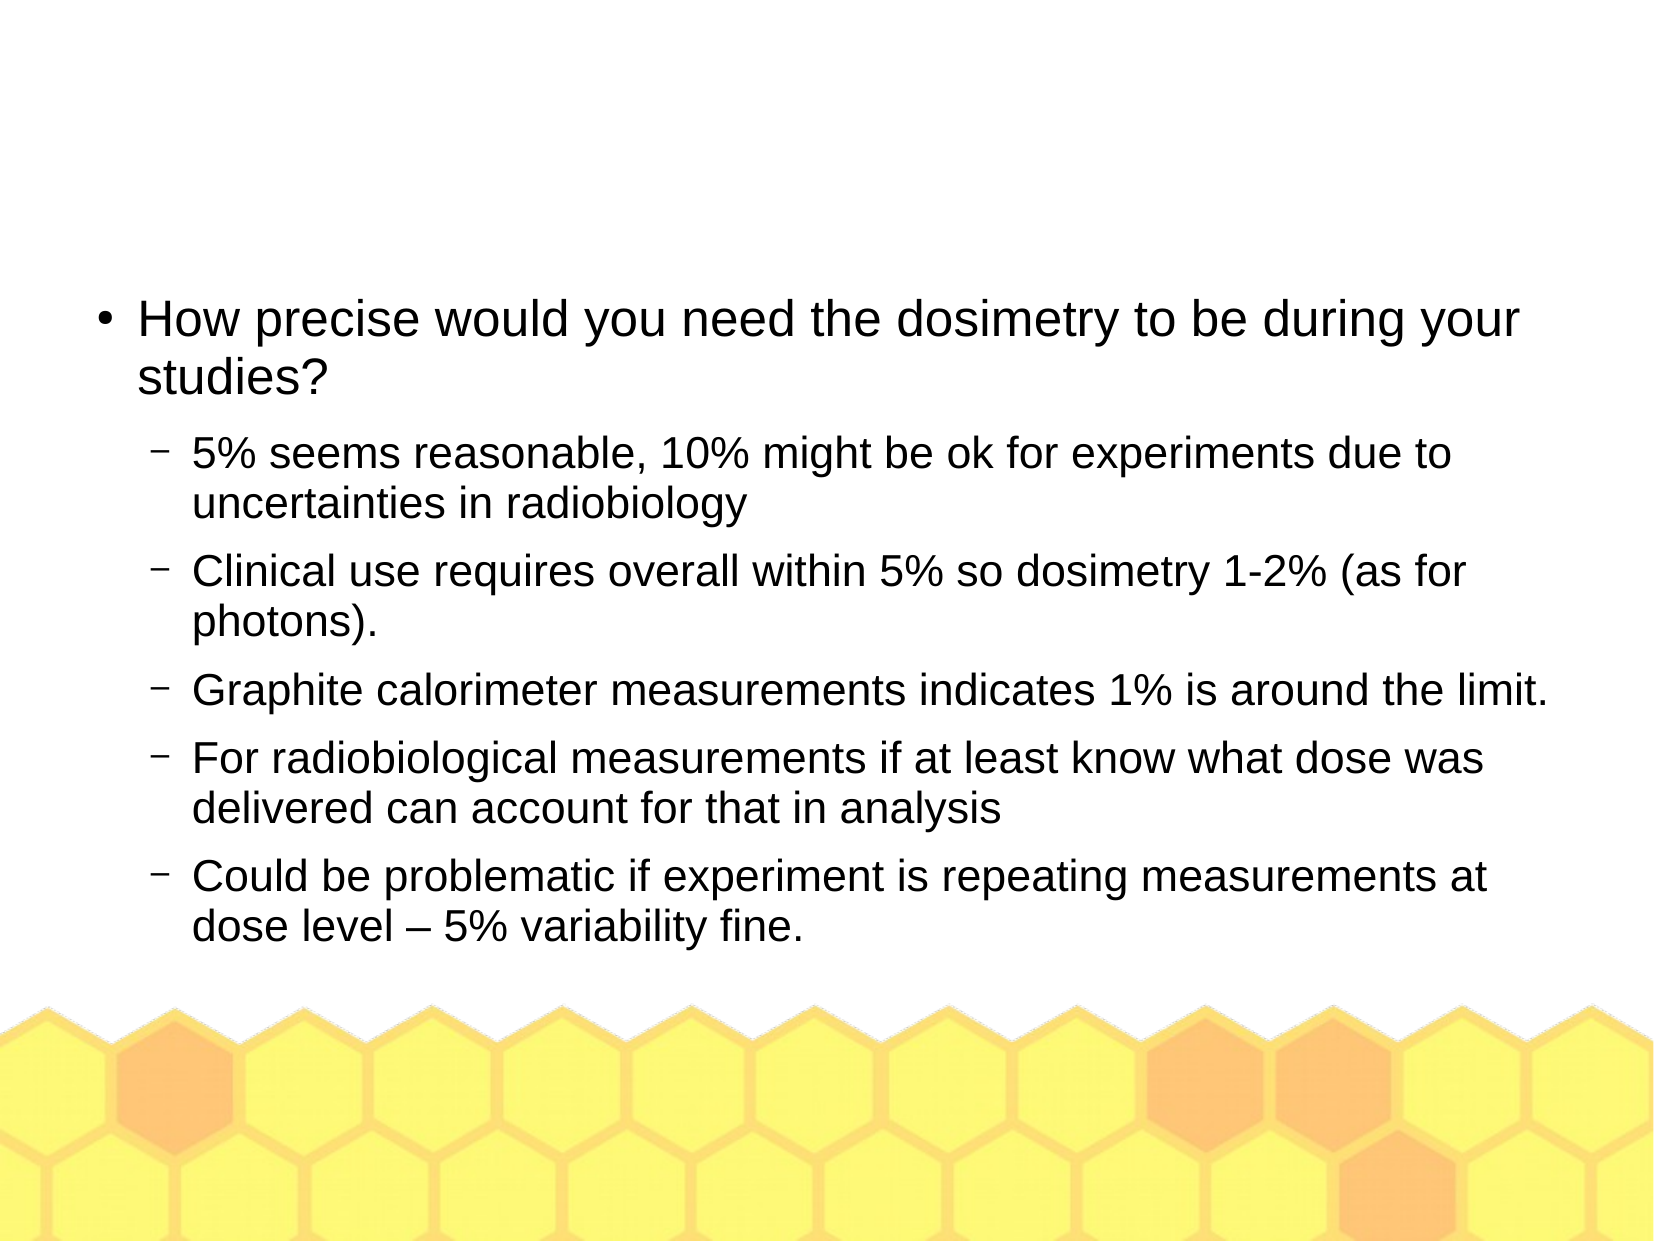

#
How precise would you need the dosimetry to be during your studies?
5% seems reasonable, 10% might be ok for experiments due to uncertainties in radiobiology
Clinical use requires overall within 5% so dosimetry 1-2% (as for photons).
Graphite calorimeter measurements indicates 1% is around the limit.
For radiobiological measurements if at least know what dose was delivered can account for that in analysis
Could be problematic if experiment is repeating measurements at dose level – 5% variability fine.